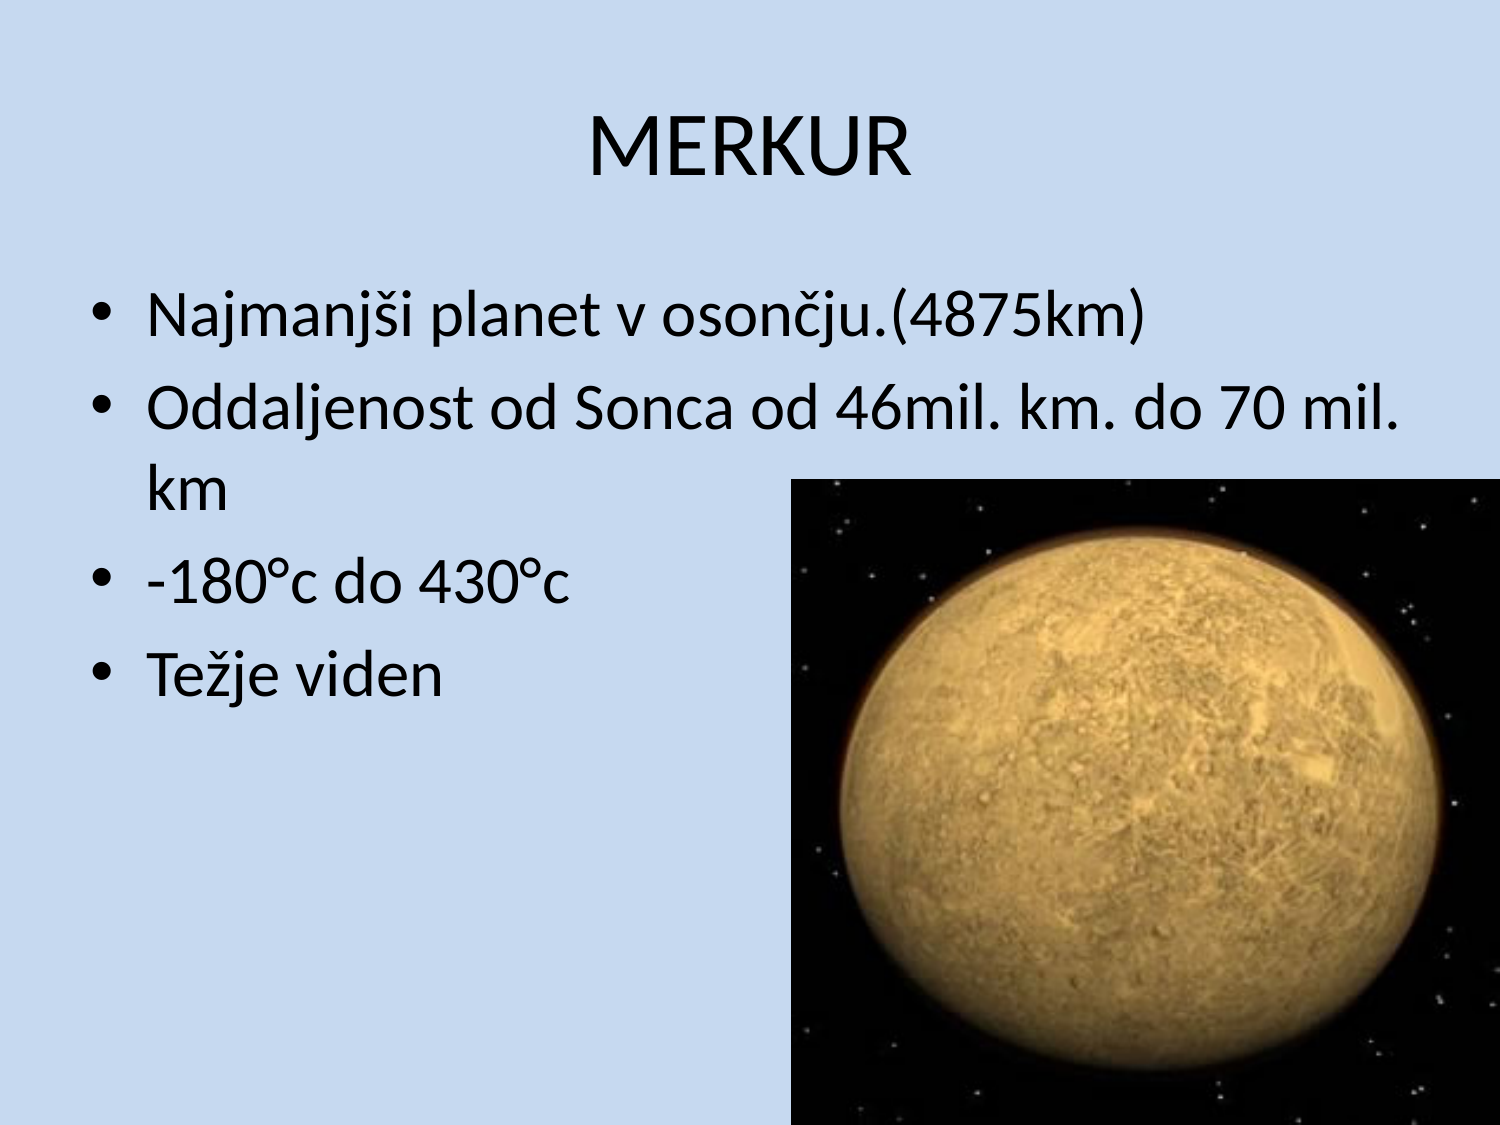

# MERKUR
Najmanjši planet v osončju.(4875km)
Oddaljenost od Sonca od 46mil. km. do 70 mil. km
-180°c do 430°c
Težje viden